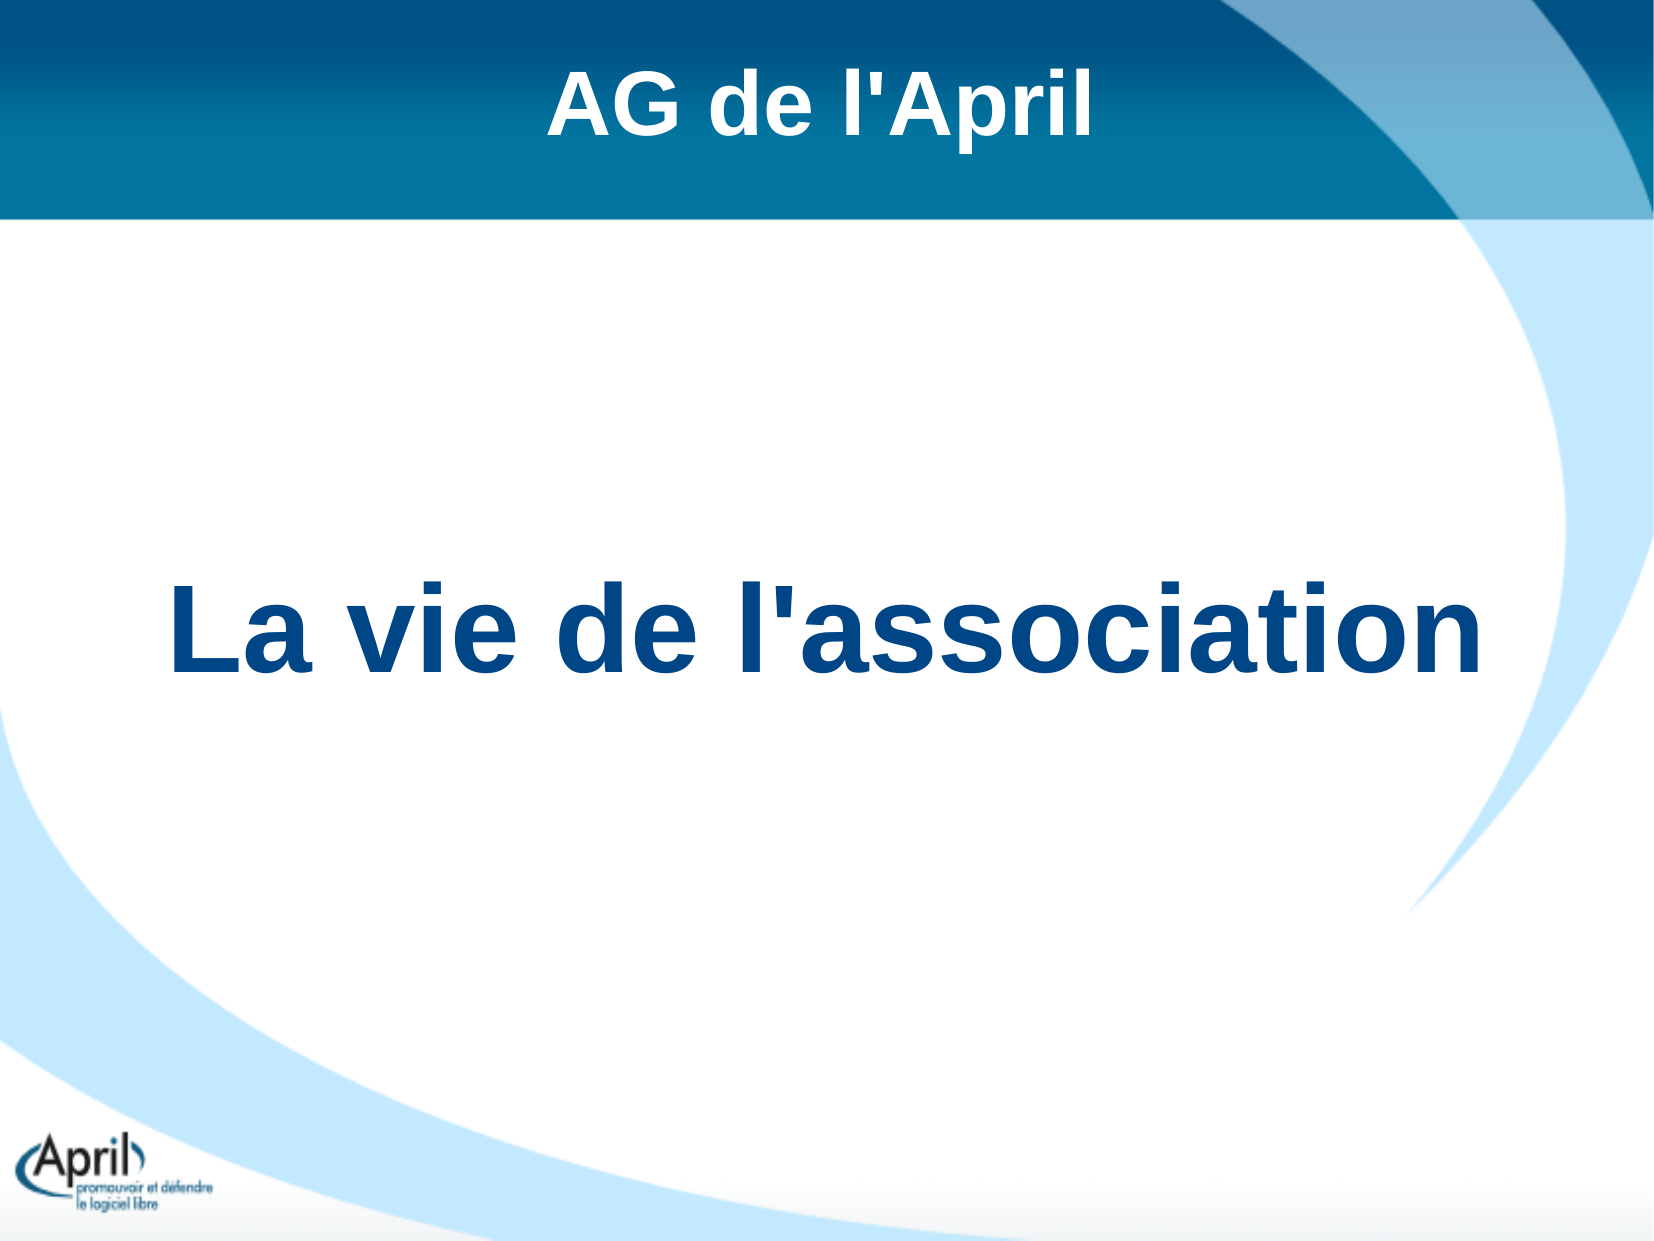

# AG de l'April
La vie de l'association